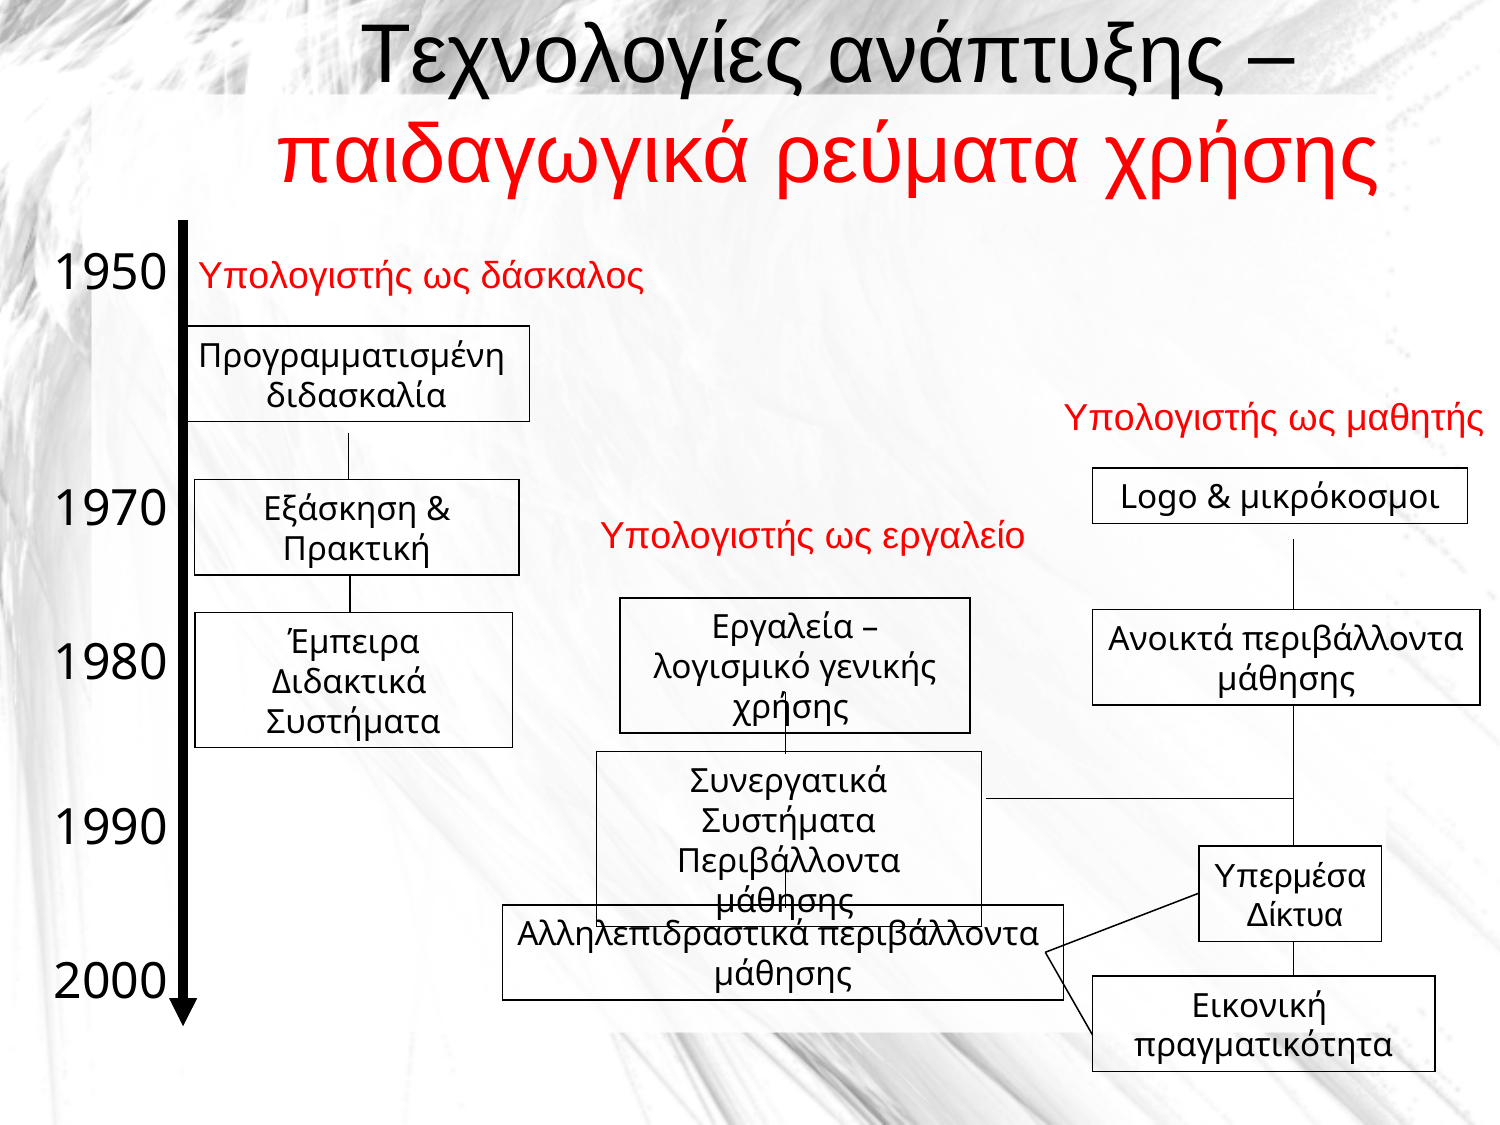

# Τεχνολογίες ανάπτυξης – παιδαγωγικά ρεύματα χρήσης
1950
Υπολογιστής ως δάσκαλος
Προγραμματισμένη
διδασκαλία
Εξάσκηση & Πρακτική
Έμπειρα Διδακτικά
Συστήματα
Υπολογιστής ως μαθητής
1970
Logo & μικρόκοσμοι
Υπολογιστής ως εργαλείο
Εργαλεία – λογισμικό γενικής χρήσης
Συνεργατικά Συστήματα
Περιβάλλοντα μάθησης
Υπερμέσα
 Δίκτυα
Αλληλεπιδραστικά περιβάλλοντα
μάθησης
Εικονική
πραγματικότητα
Ανοικτά περιβάλλοντα
μάθησης
1980
1990
2000